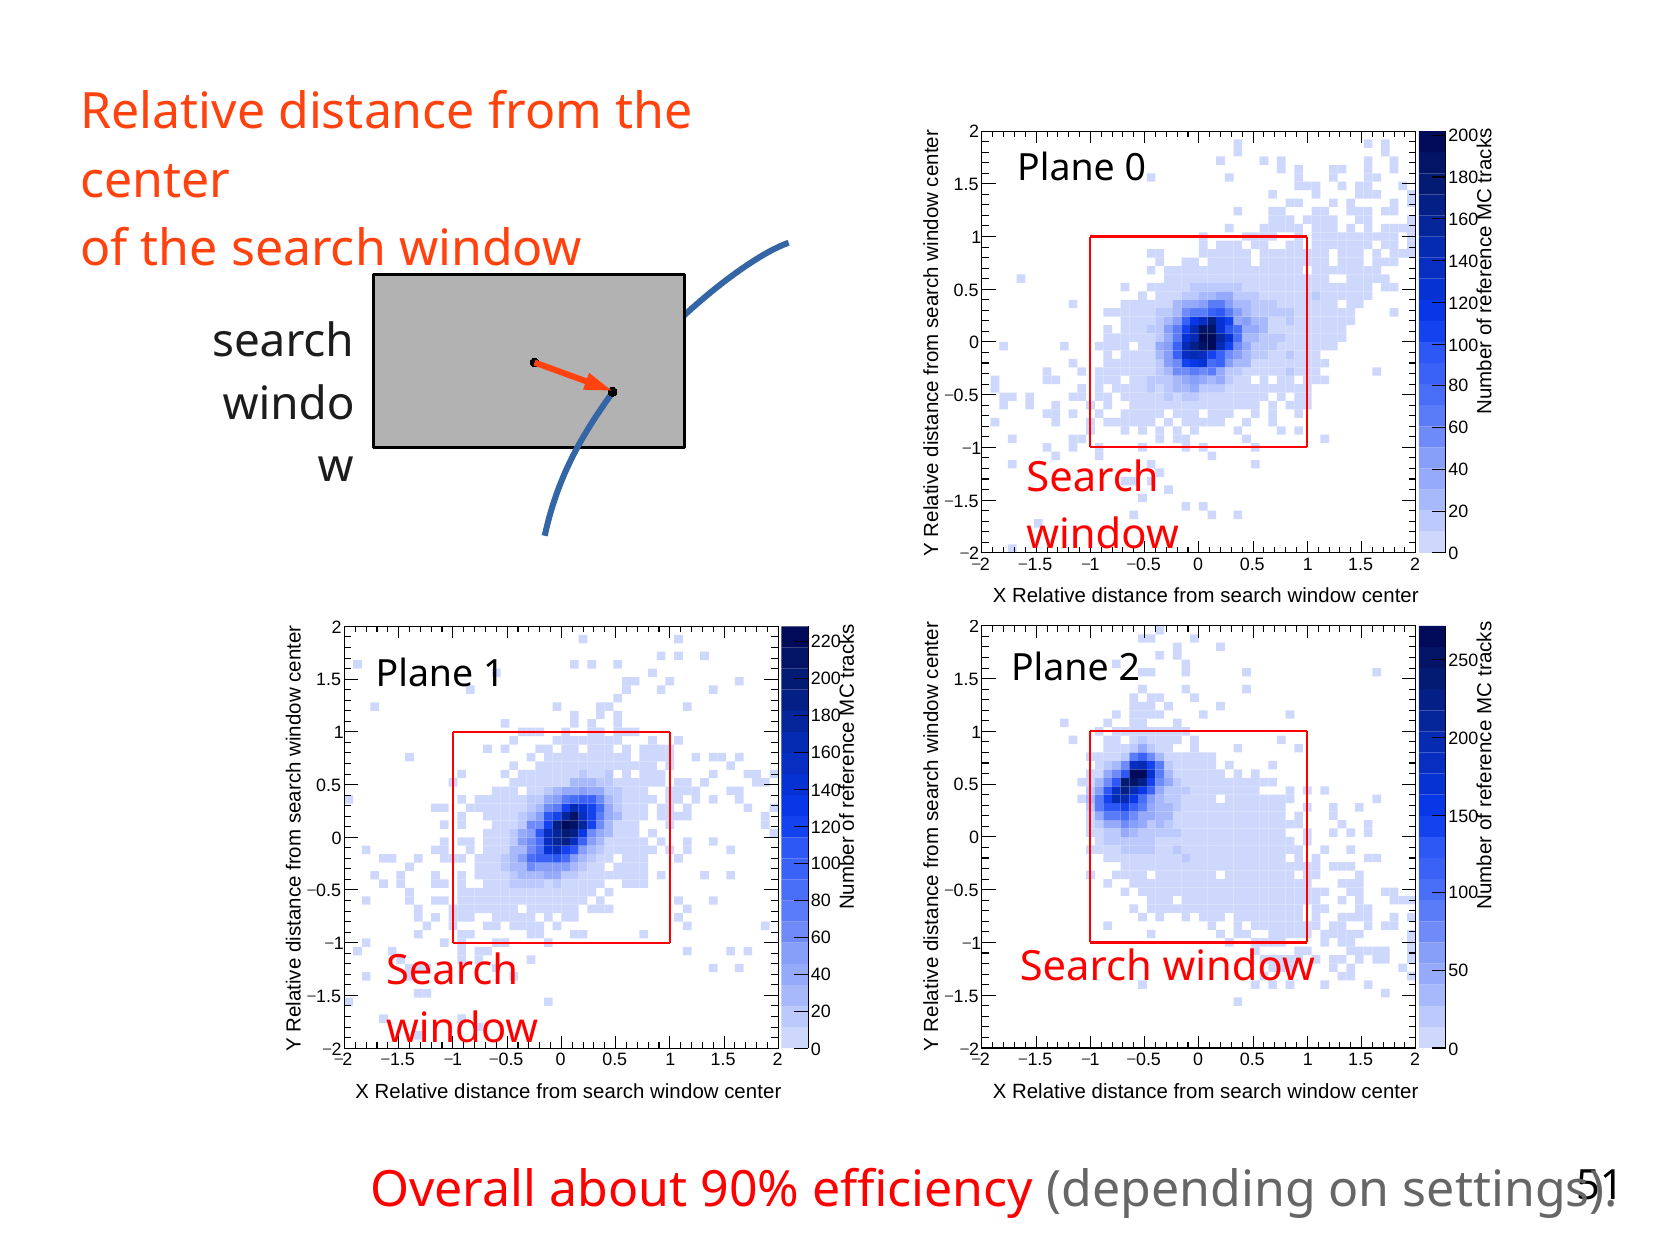

Relative distance from the center
of the search window
Plane 0
search window
Search window
Plane 2
Plane 1
Search window
Search window
Overall about 90% efficiency (depending on settings).
51